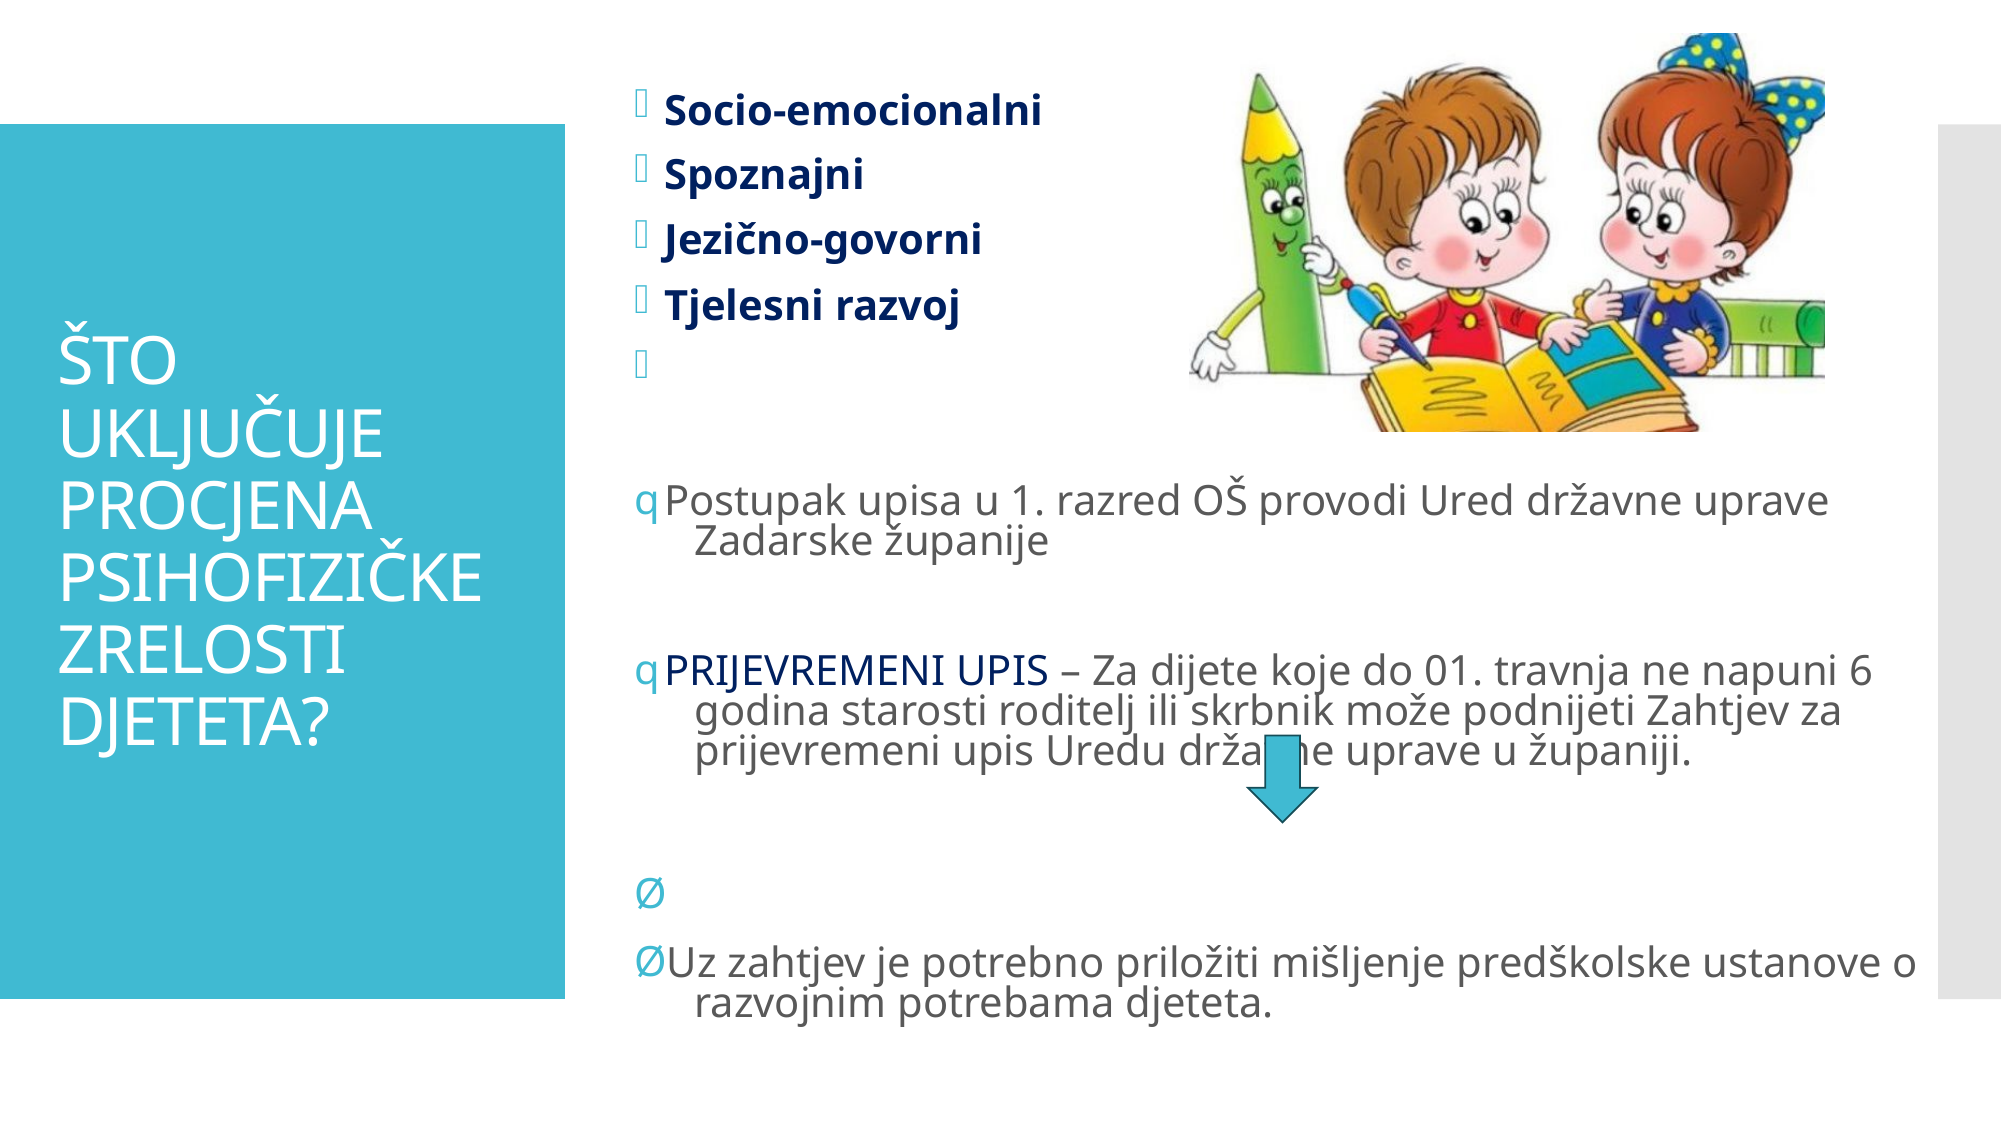

Socio-emocionalni
Spoznajni
Jezično-govorni
Tjelesni razvoj
Postupak upisa u 1. razred OŠ provodi Ured državne uprave Zadarske županije
PRIJEVREMENI UPIS – Za dijete koje do 01. travnja ne napuni 6 godina starosti roditelj ili skrbnik može podnijeti Zahtjev za prijevremeni upis Uredu državne uprave u županiji.
Uz zahtjev je potrebno priložiti mišljenje predškolske ustanove o razvojnim potrebama djeteta.
# ŠTO UKLJUČUJE PROCJENA PSIHOFIZIČKE ZRELOSTI DJETETA?